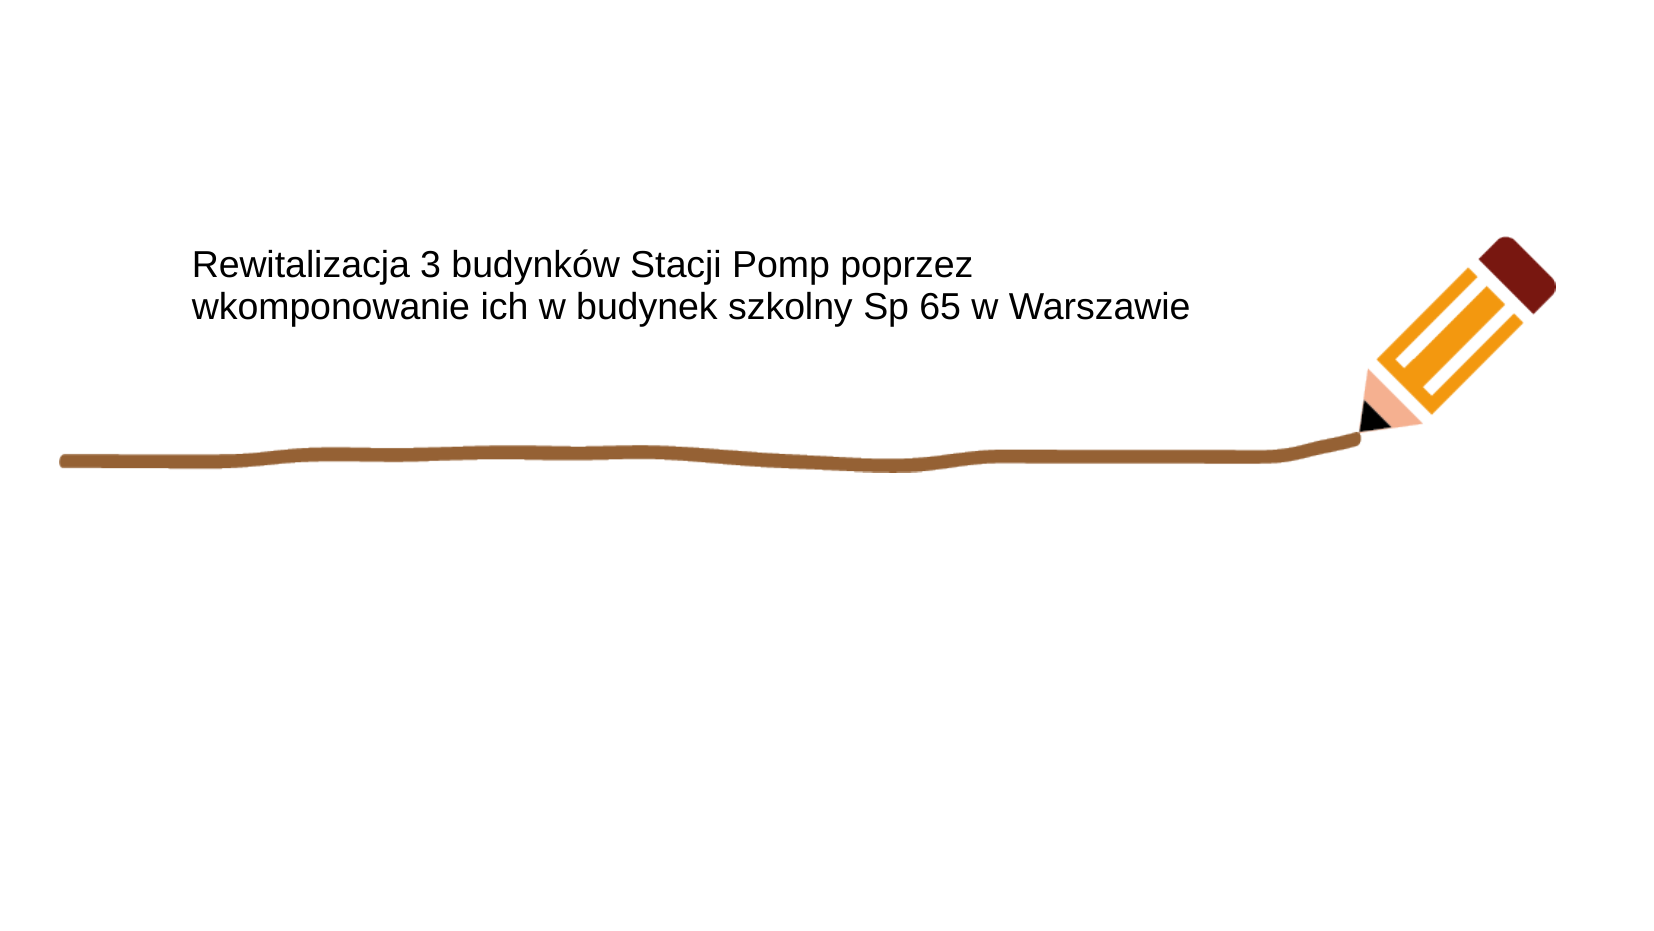

Rewitalizacja 3 budynków Stacji Pomp poprzez wkomponowanie ich w budynek szkolny Sp 65 w Warszawie
#